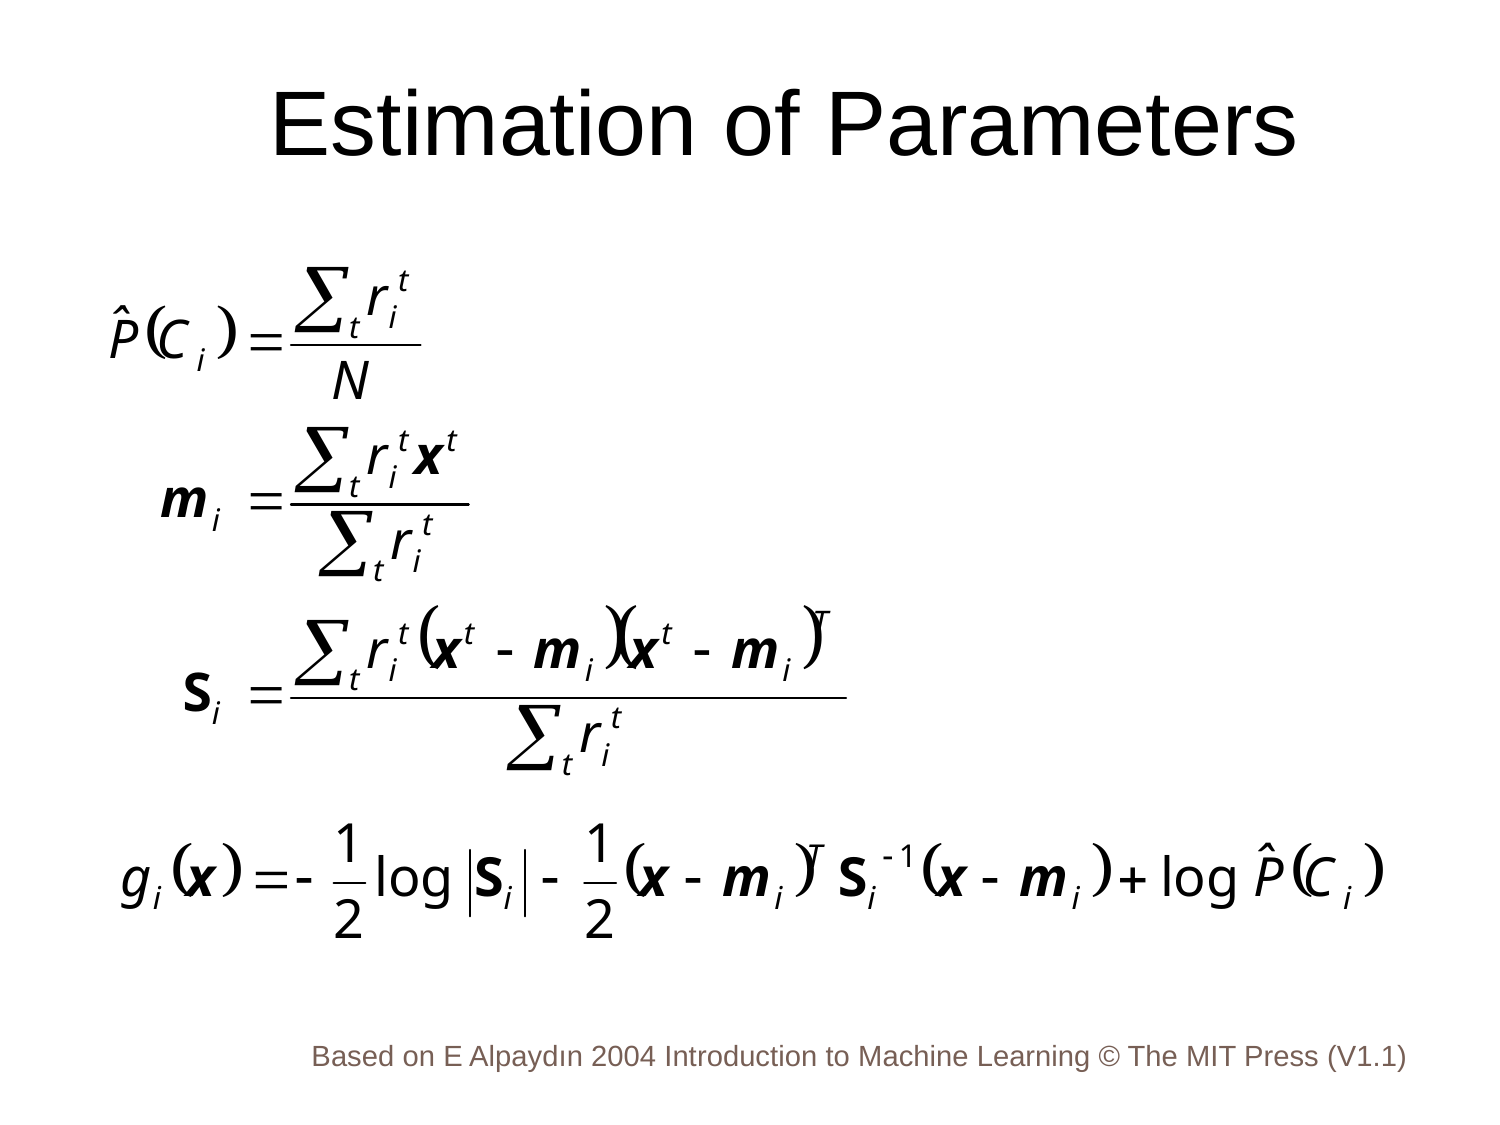

# Estimation of Parameters
Based on E Alpaydın 2004 Introduction to Machine Learning © The MIT Press (V1.1)